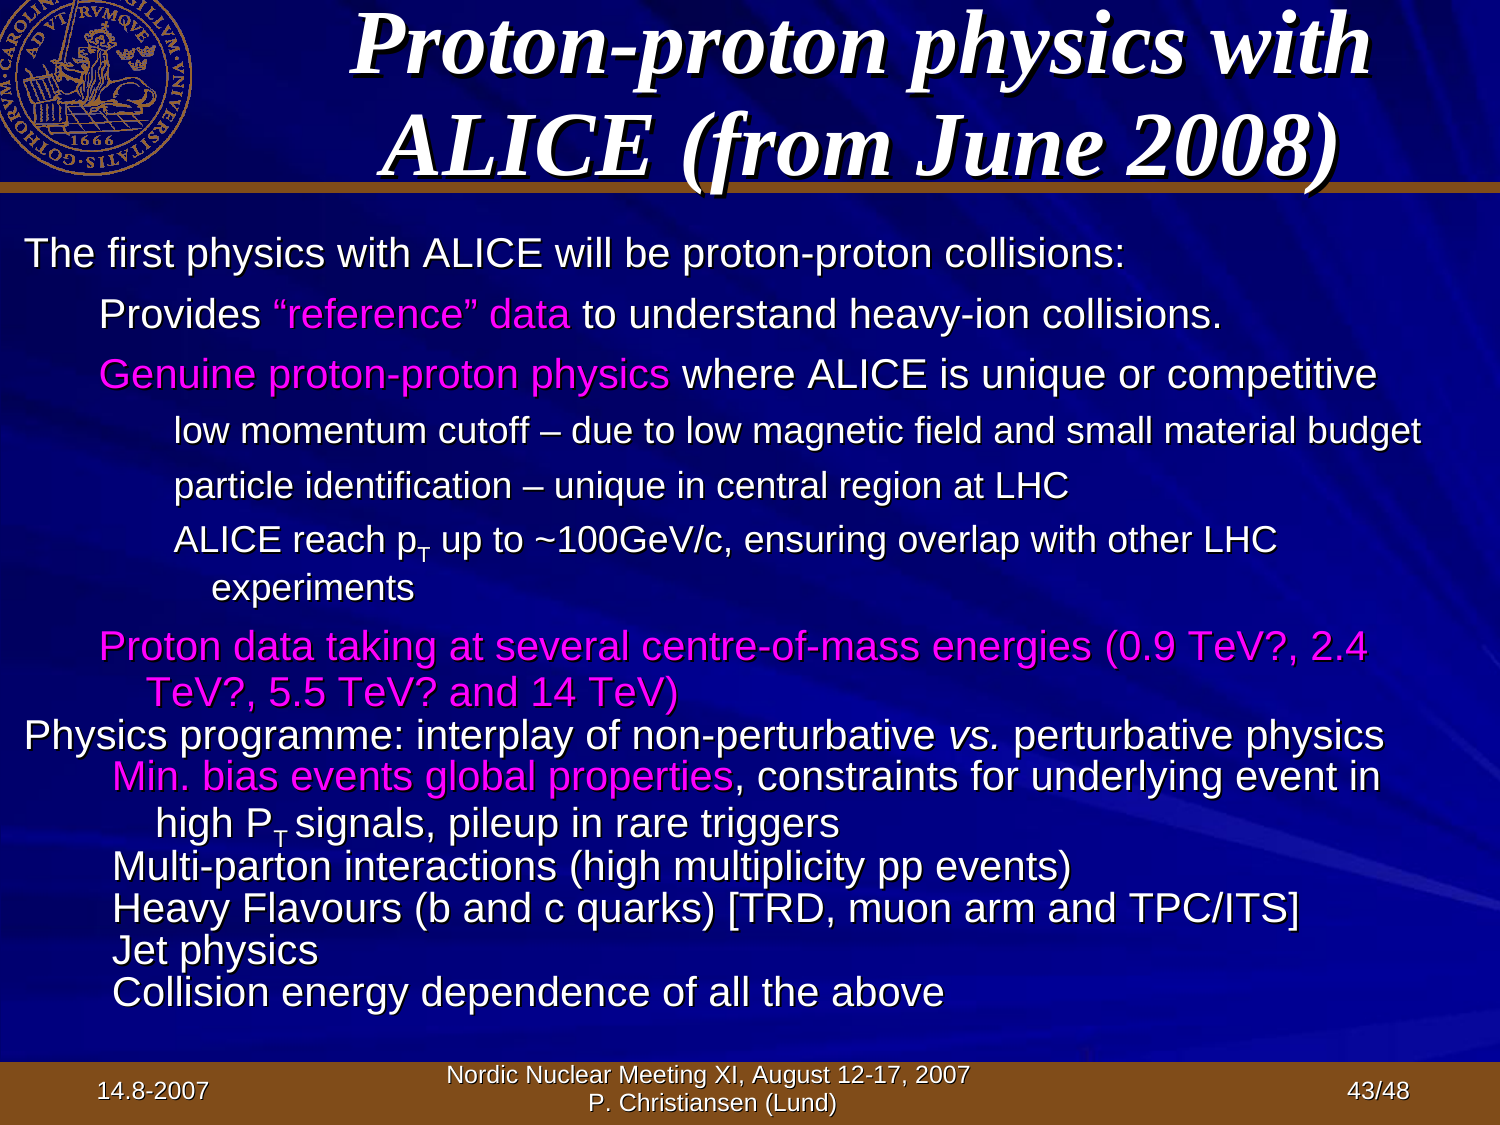

# Proton-proton physics with ALICE (from June 2008)
The first physics with ALICE will be proton-proton collisions:
Provides “reference” data to understand heavy-ion collisions.
Genuine proton-proton physics where ALICE is unique or competitive
low momentum cutoff – due to low magnetic field and small material budget
particle identification – unique in central region at LHC
ALICE reach pT up to ~100GeV/c, ensuring overlap with other LHC experiments
Proton data taking at several centre-of-mass energies (0.9 TeV?, 2.4 TeV?, 5.5 TeV? and 14 TeV)
Physics programme: interplay of non-perturbative vs. perturbative physics
Min. bias events global properties, constraints for underlying event in high PT signals, pileup in rare triggers
Multi-parton interactions (high multiplicity pp events)
Heavy Flavours (b and c quarks) [TRD, muon arm and TPC/ITS]
Jet physics
Collision energy dependence of all the above
43